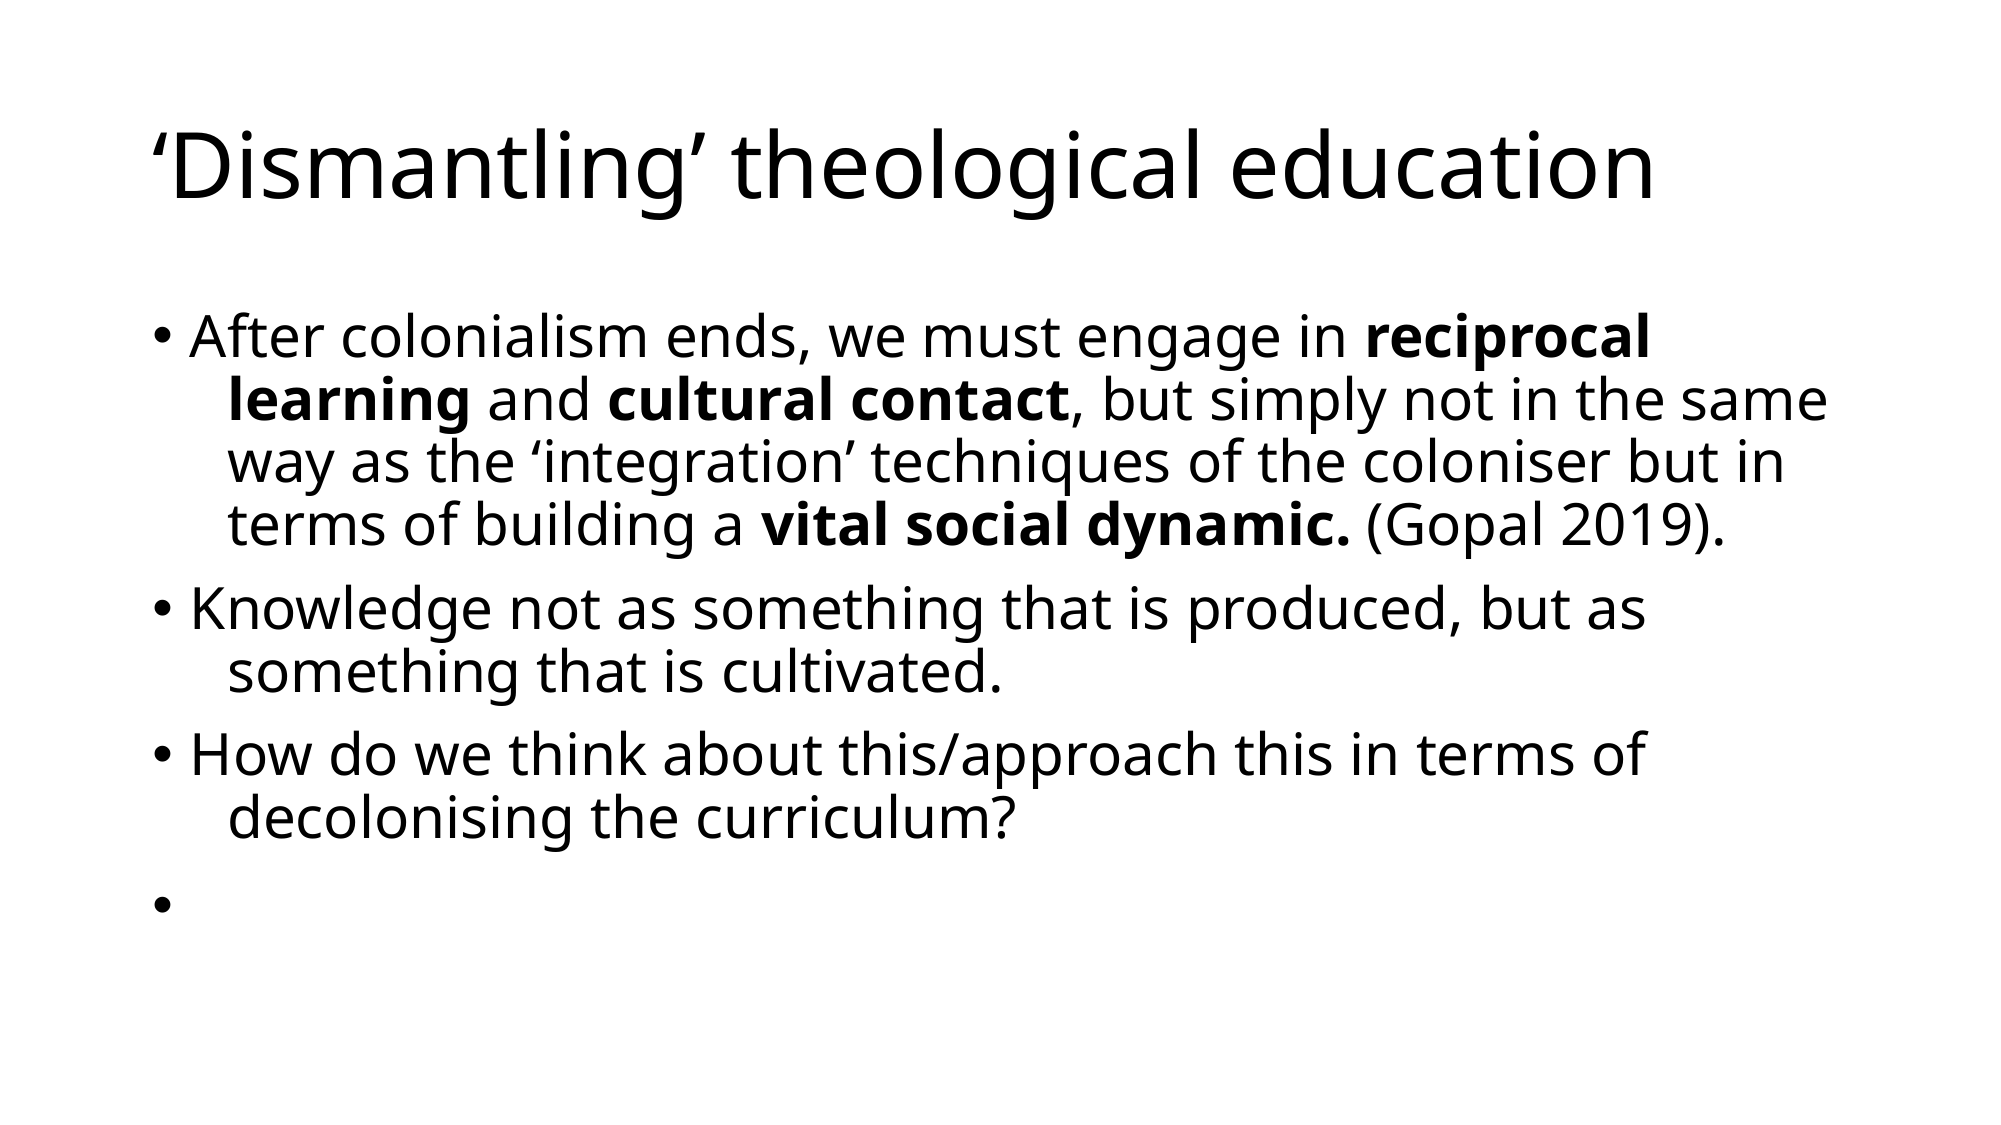

# ‘Dismantling’ theological education
After colonialism ends, we must engage in reciprocal learning and cultural contact, but simply not in the same way as the ‘integration’ techniques of the coloniser but in terms of building a vital social dynamic. (Gopal 2019).
Knowledge not as something that is produced, but as something that is cultivated.
How do we think about this/approach this in terms of decolonising the curriculum?